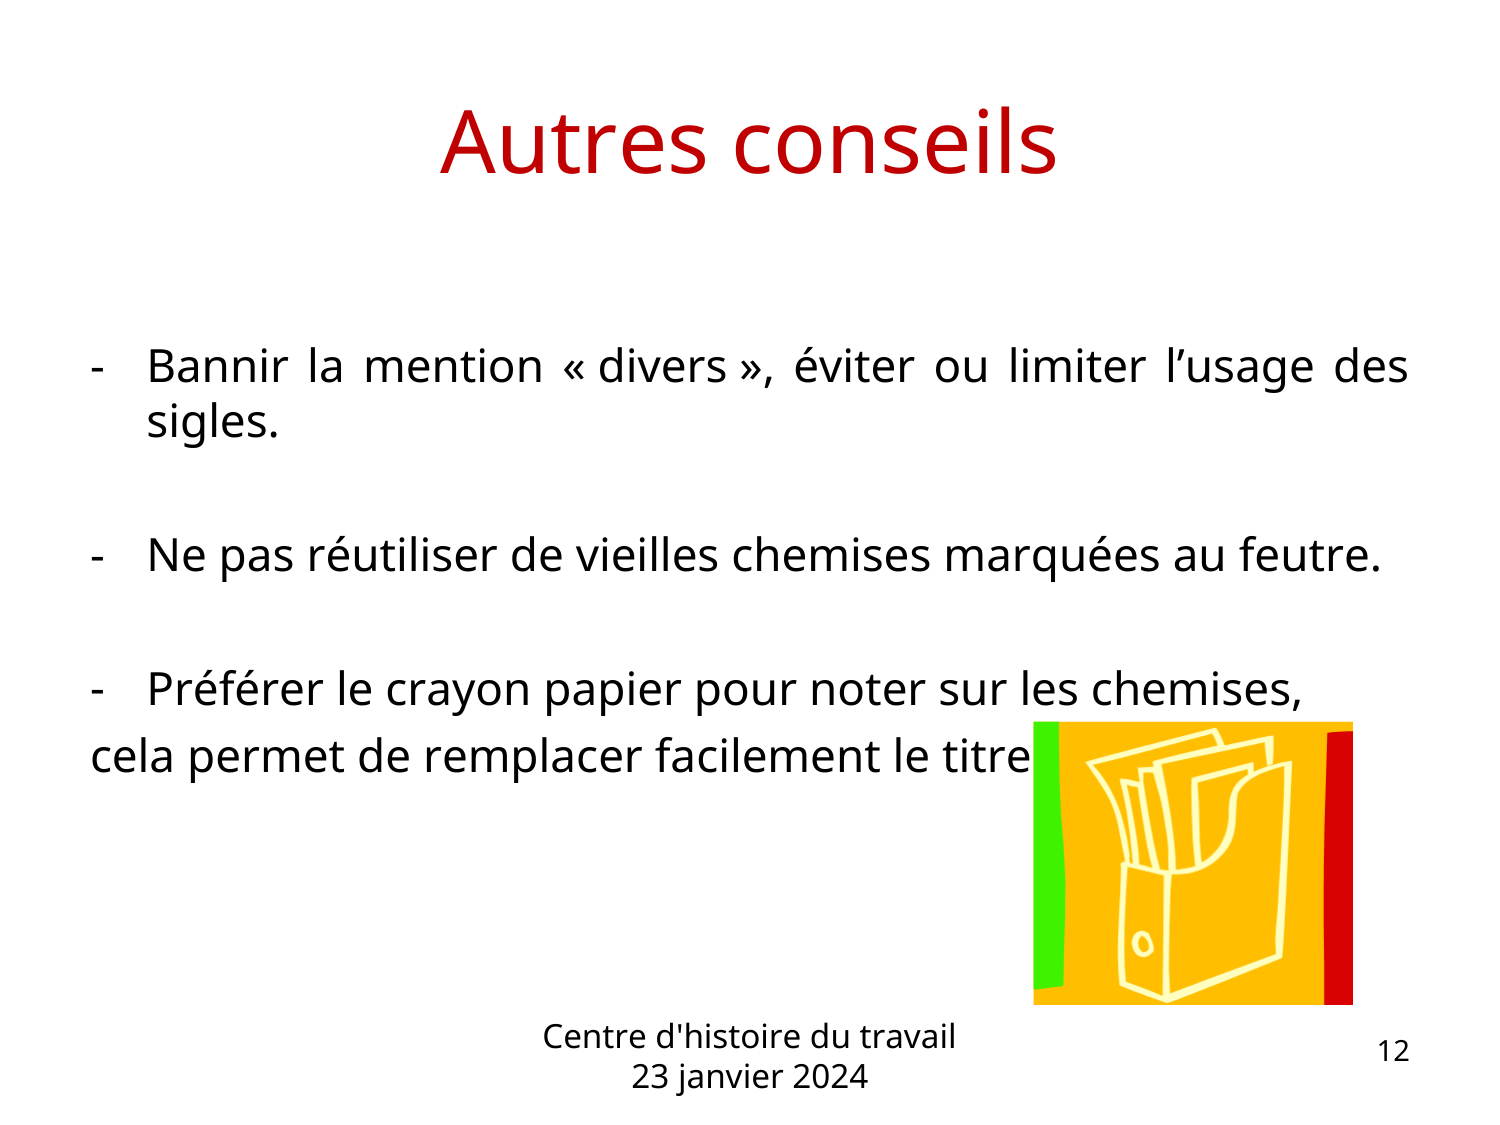

Autres conseils
Bannir la mention « divers », éviter ou limiter l’usage des sigles.
Ne pas réutiliser de vieilles chemises marquées au feutre.
Préférer le crayon papier pour noter sur les chemises,
cela permet de remplacer facilement le titre.
Centre d'histoire du travail
23 janvier 2024